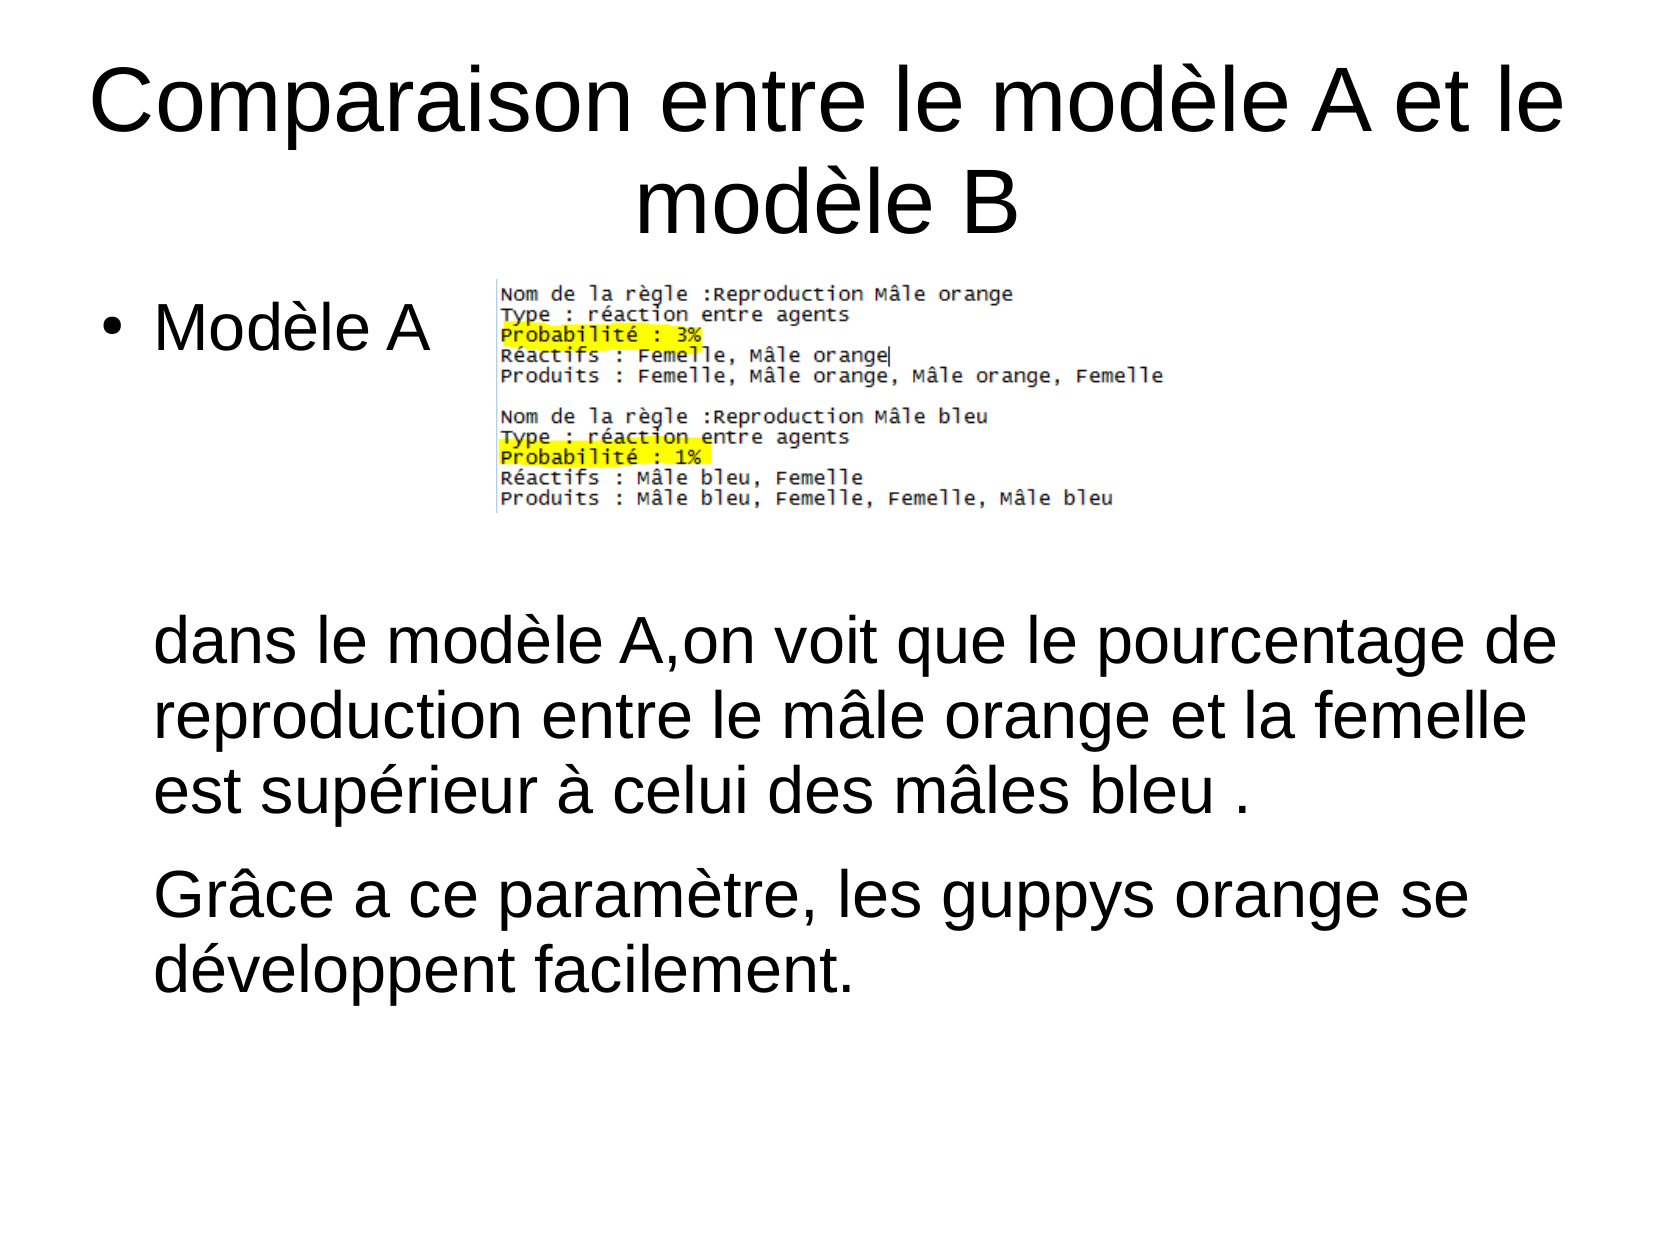

# Comparaison entre le modèle A et le modèle B
Modèle A
dans le modèle A,on voit que le pourcentage de reproduction entre le mâle orange et la femelle est supérieur à celui des mâles bleu .
Grâce a ce paramètre, les guppys orange se développent facilement.